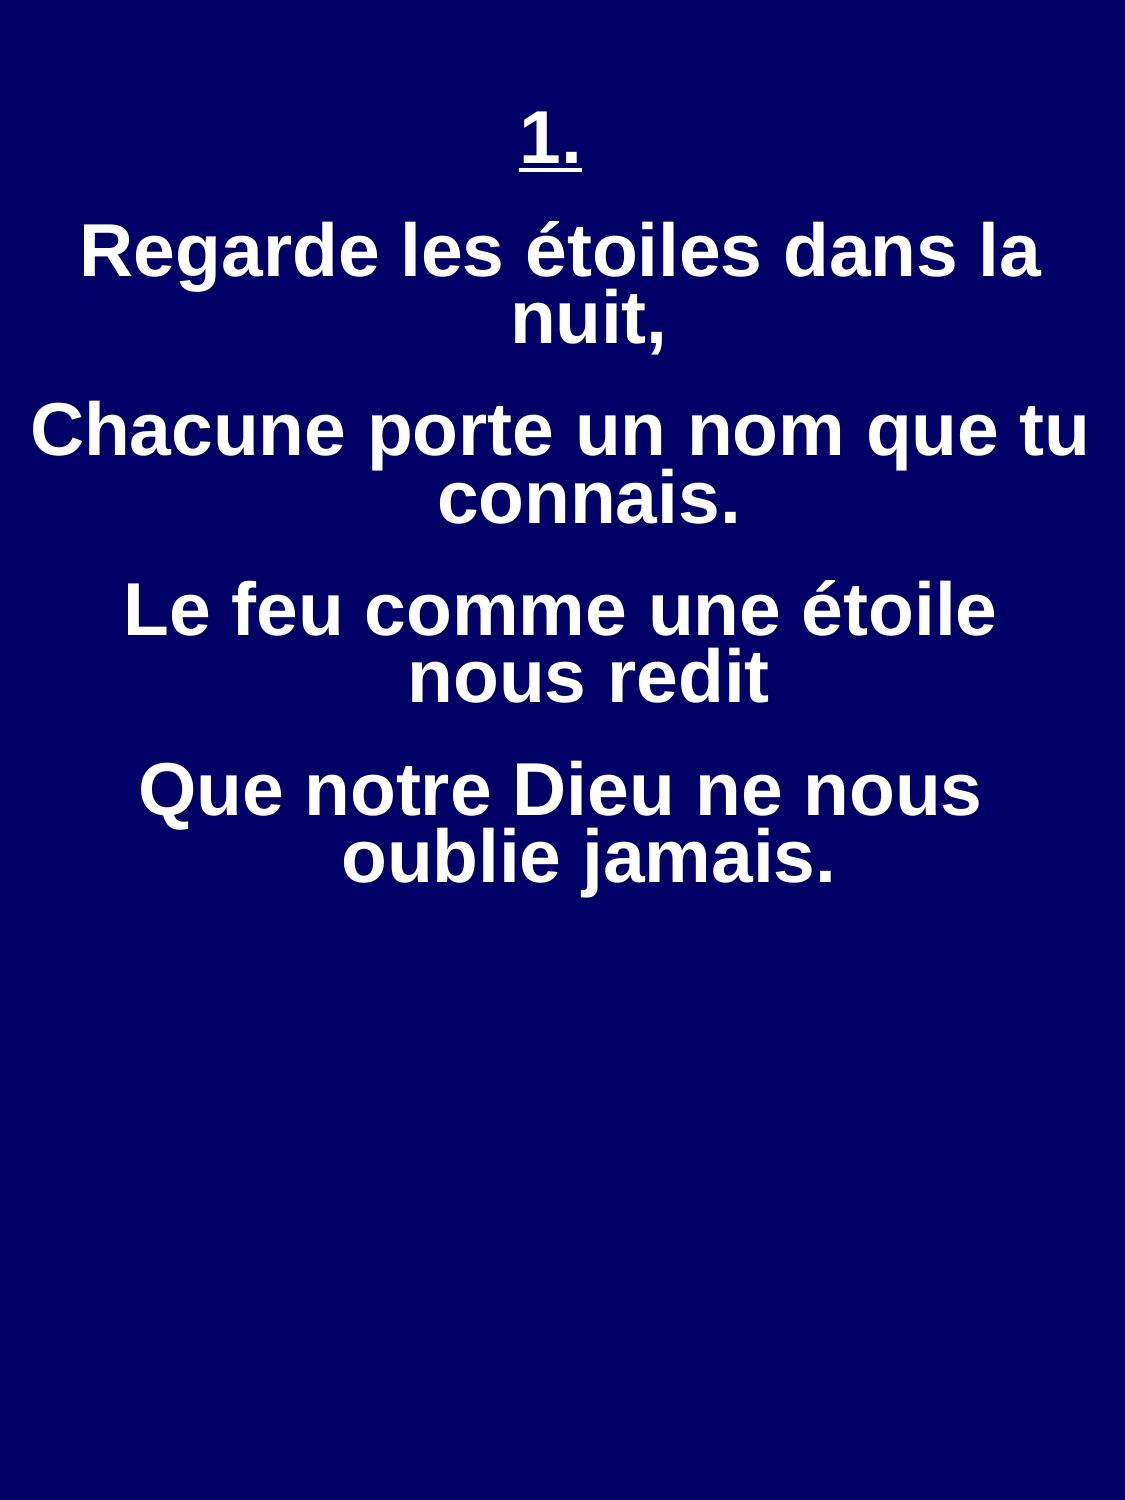

1.
Regarde les étoiles dans la nuit,
Chacune porte un nom que tu connais.
Le feu comme une étoile nous redit
Que notre Dieu ne nous oublie jamais.